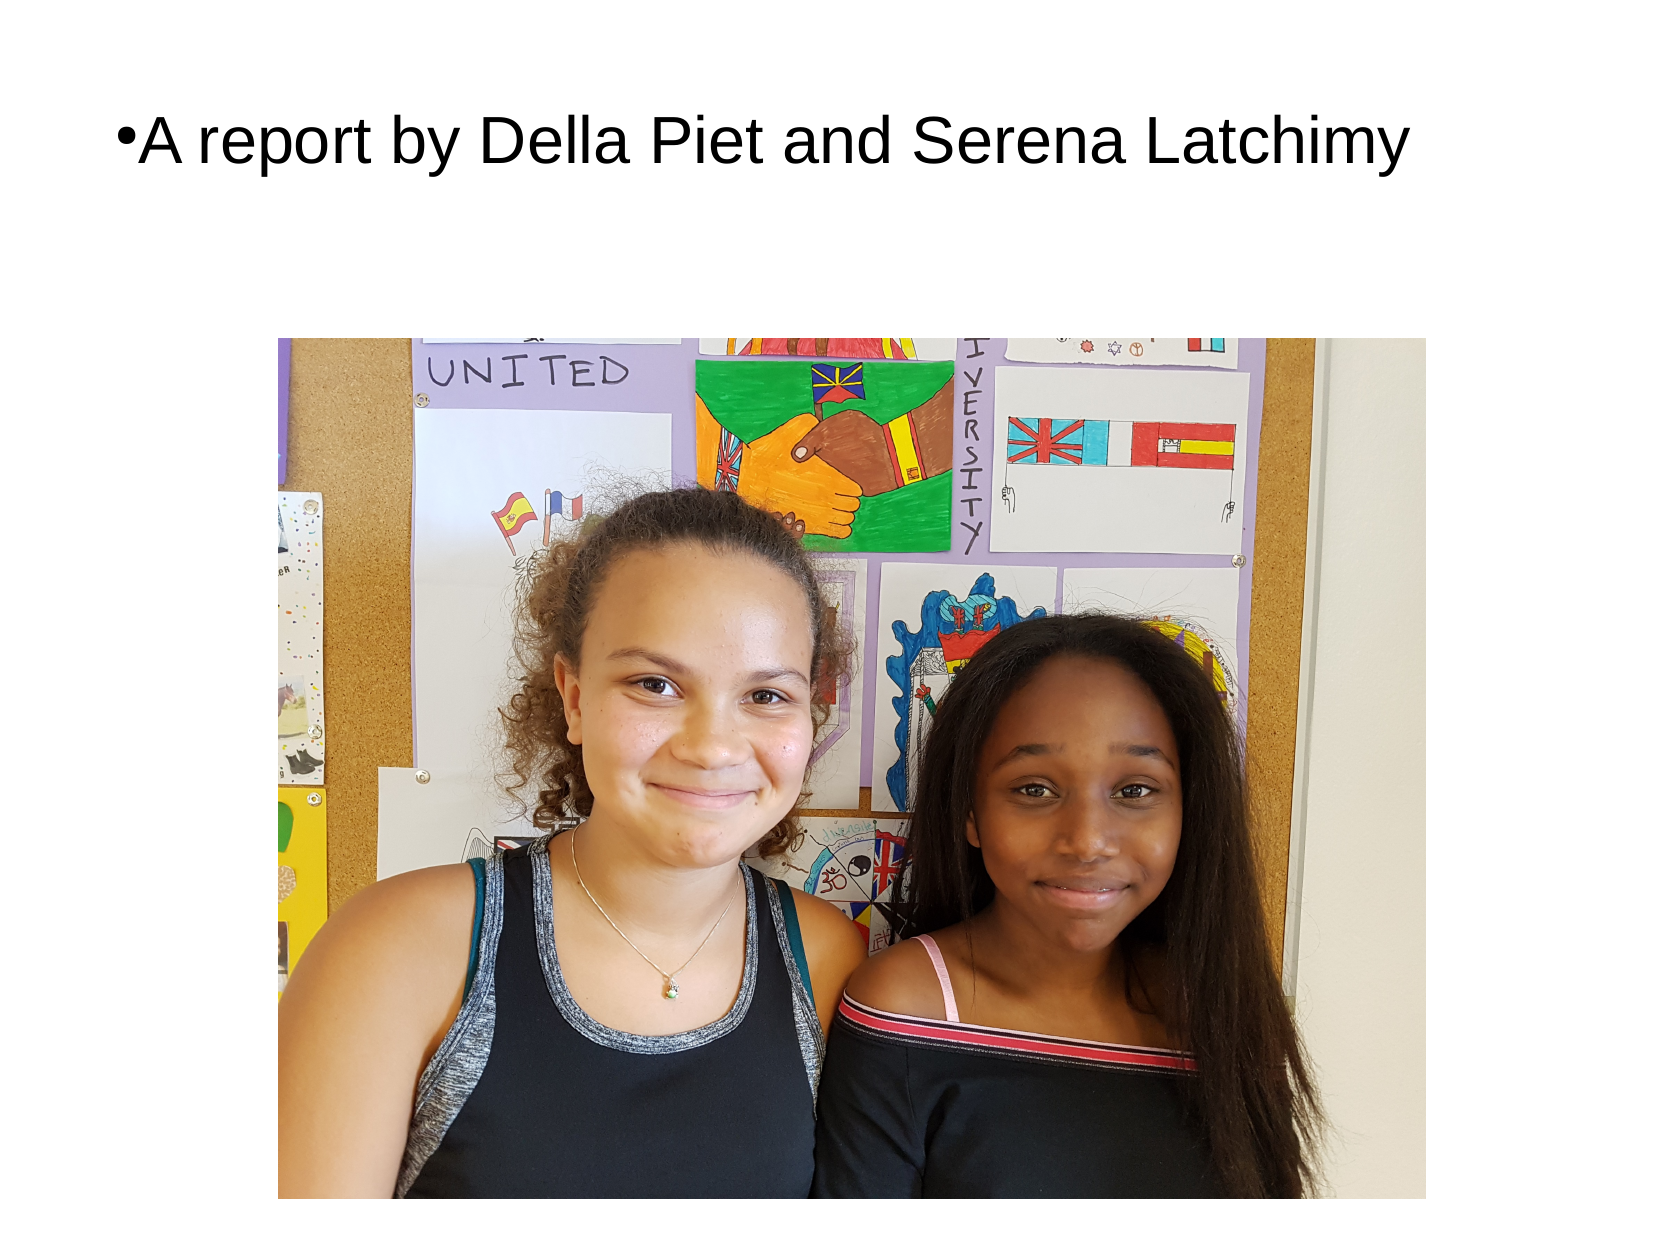

# A report by Della Piet and Serena Latchimy